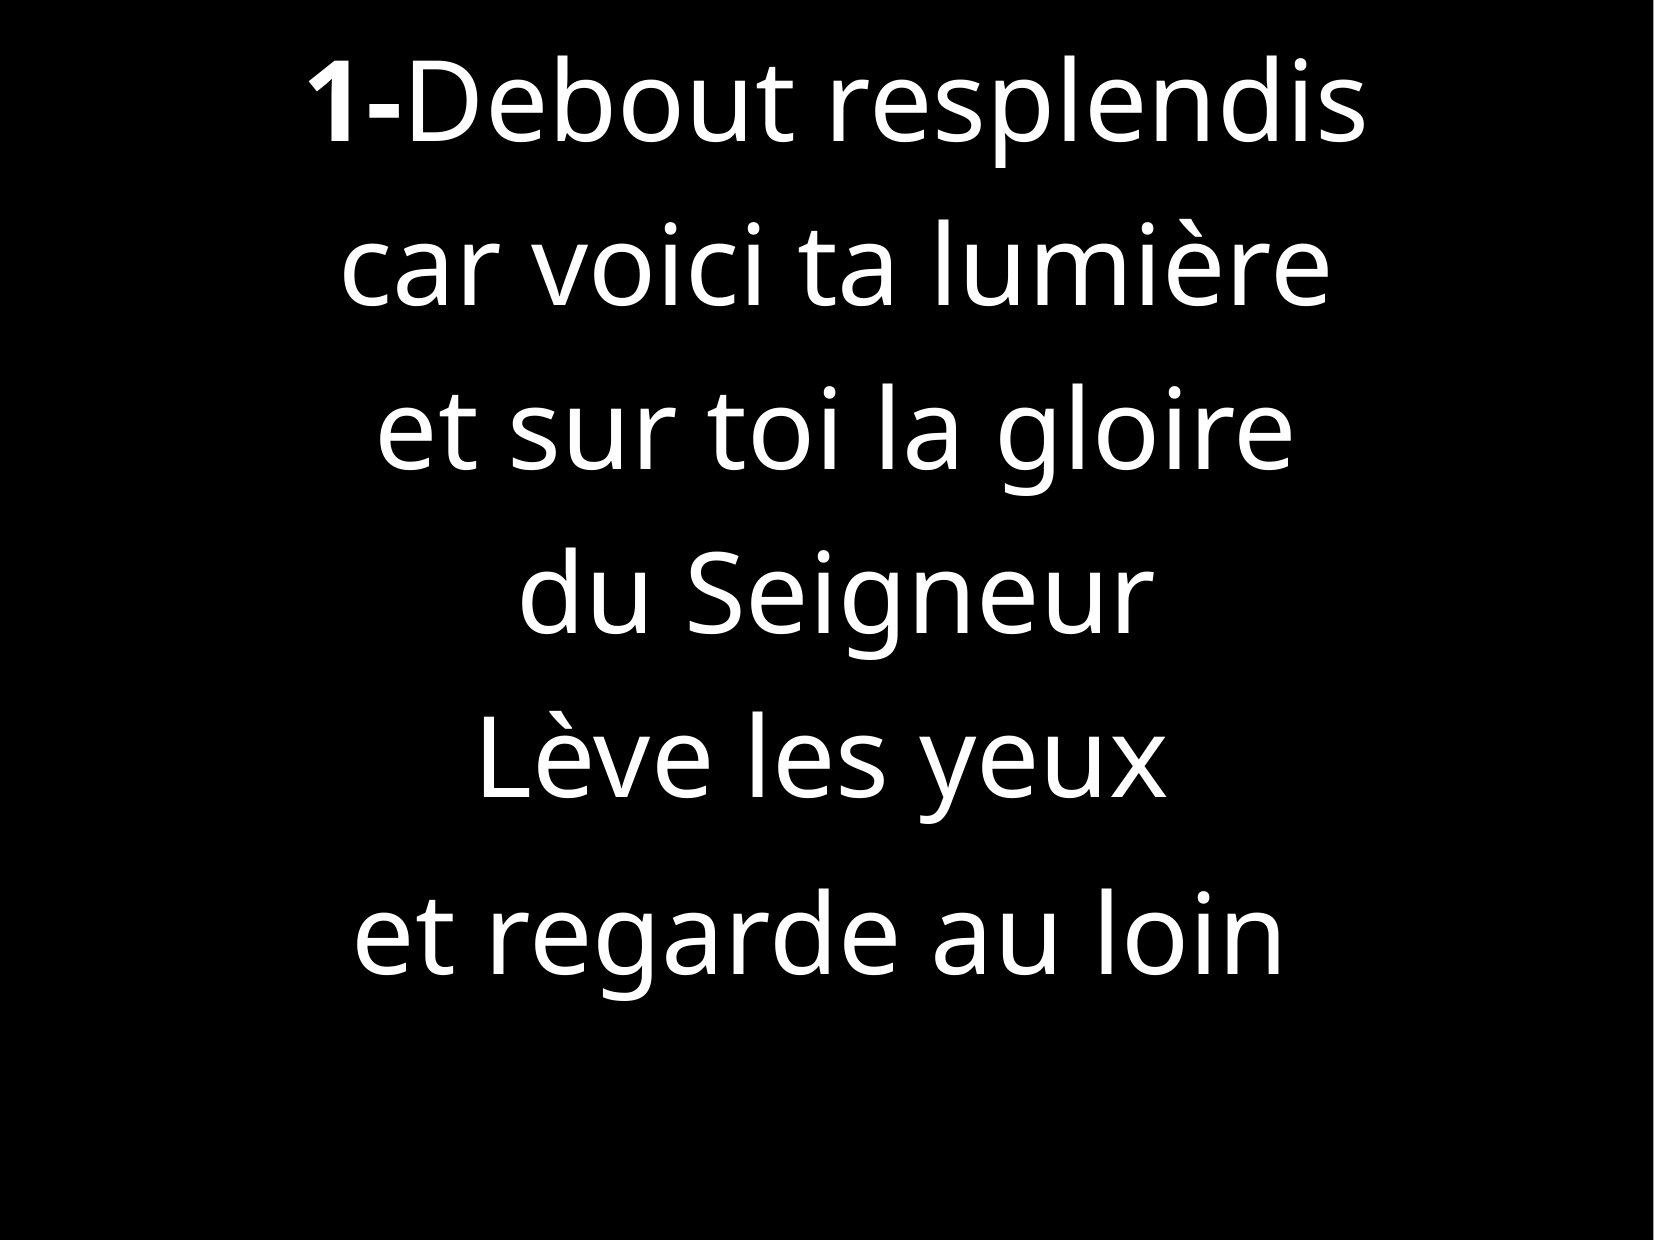

# 1-Debout resplendis
car voici ta lumière
et sur toi la gloire
du Seigneur
Lève les yeux
et regarde au loin